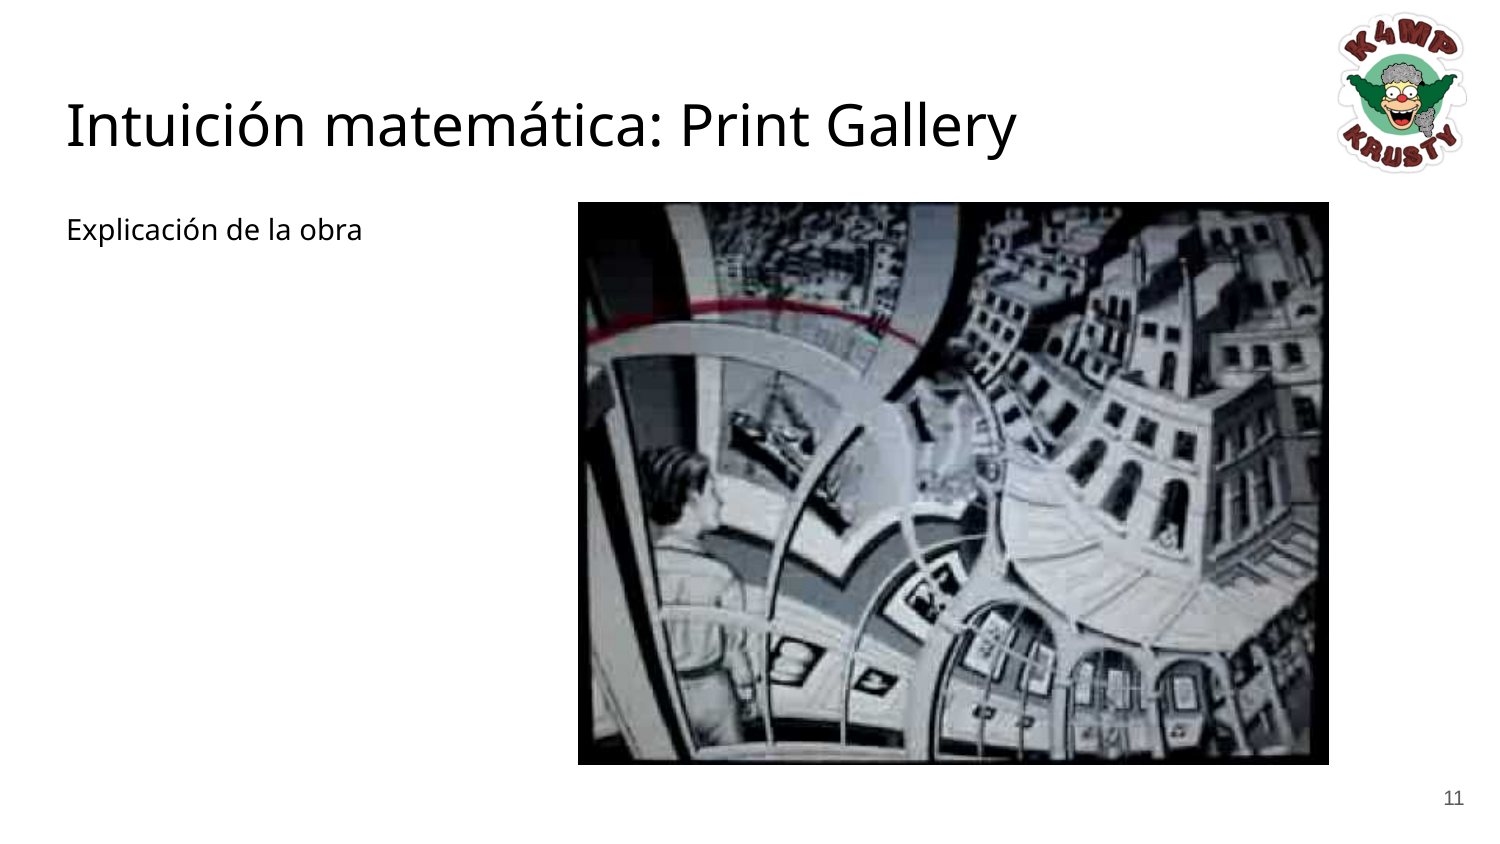

# Intuición matemática: Print Gallery
Explicación de la obra